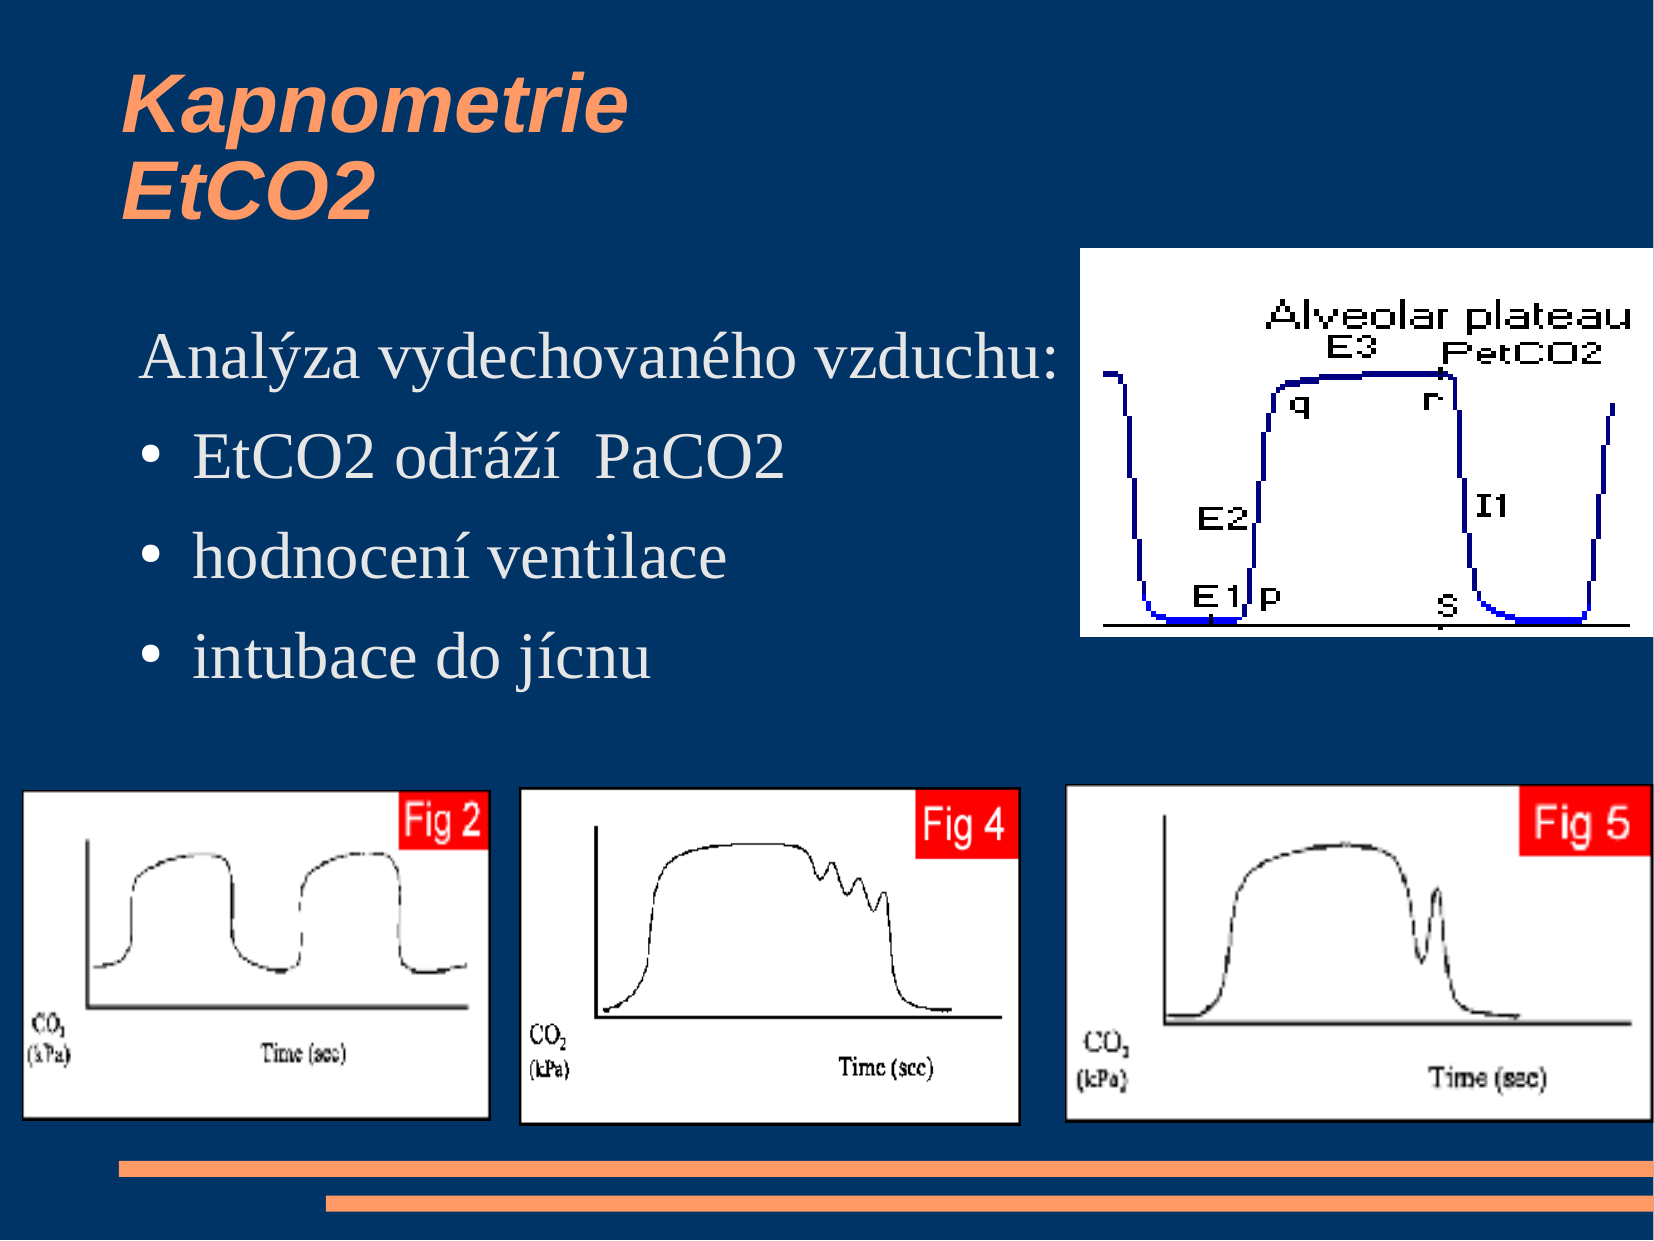

# Kapnometrie 					EtCO2
Analýza vydechovaného vzduchu:
EtCO2 odráží PaCO2
hodnocení ventilace
intubace do jícnu